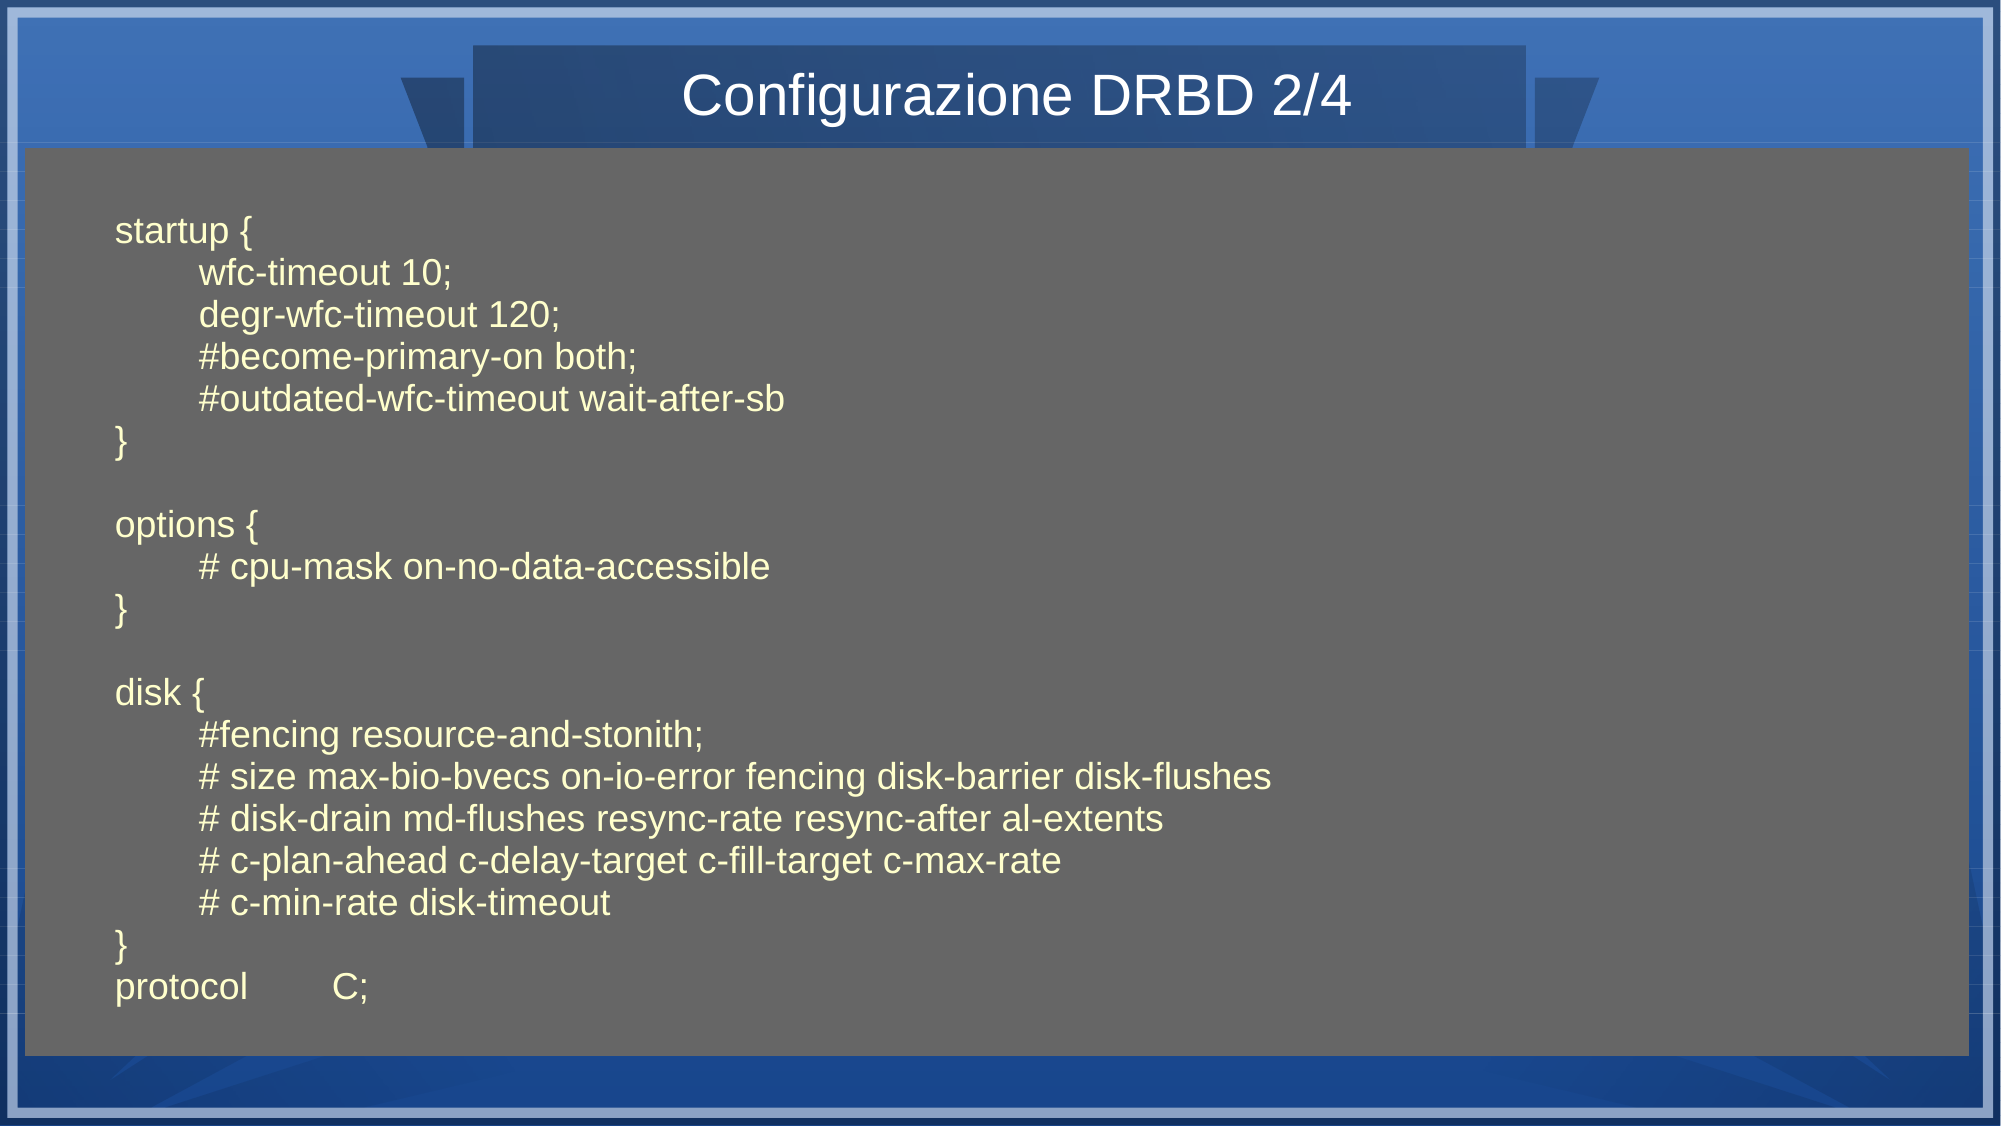

# Configurazione DRBD 2/4
| startup { wfc-timeout 10; degr-wfc-timeout 120; #become-primary-on both; #outdated-wfc-timeout wait-after-sb } options { # cpu-mask on-no-data-accessible } disk { #fencing resource-and-stonith; # size max-bio-bvecs on-io-error fencing disk-barrier disk-flushes # disk-drain md-flushes resync-rate resync-after al-extents # c-plan-ahead c-delay-target c-fill-target c-max-rate # c-min-rate disk-timeout } protocol C; |
| --- |